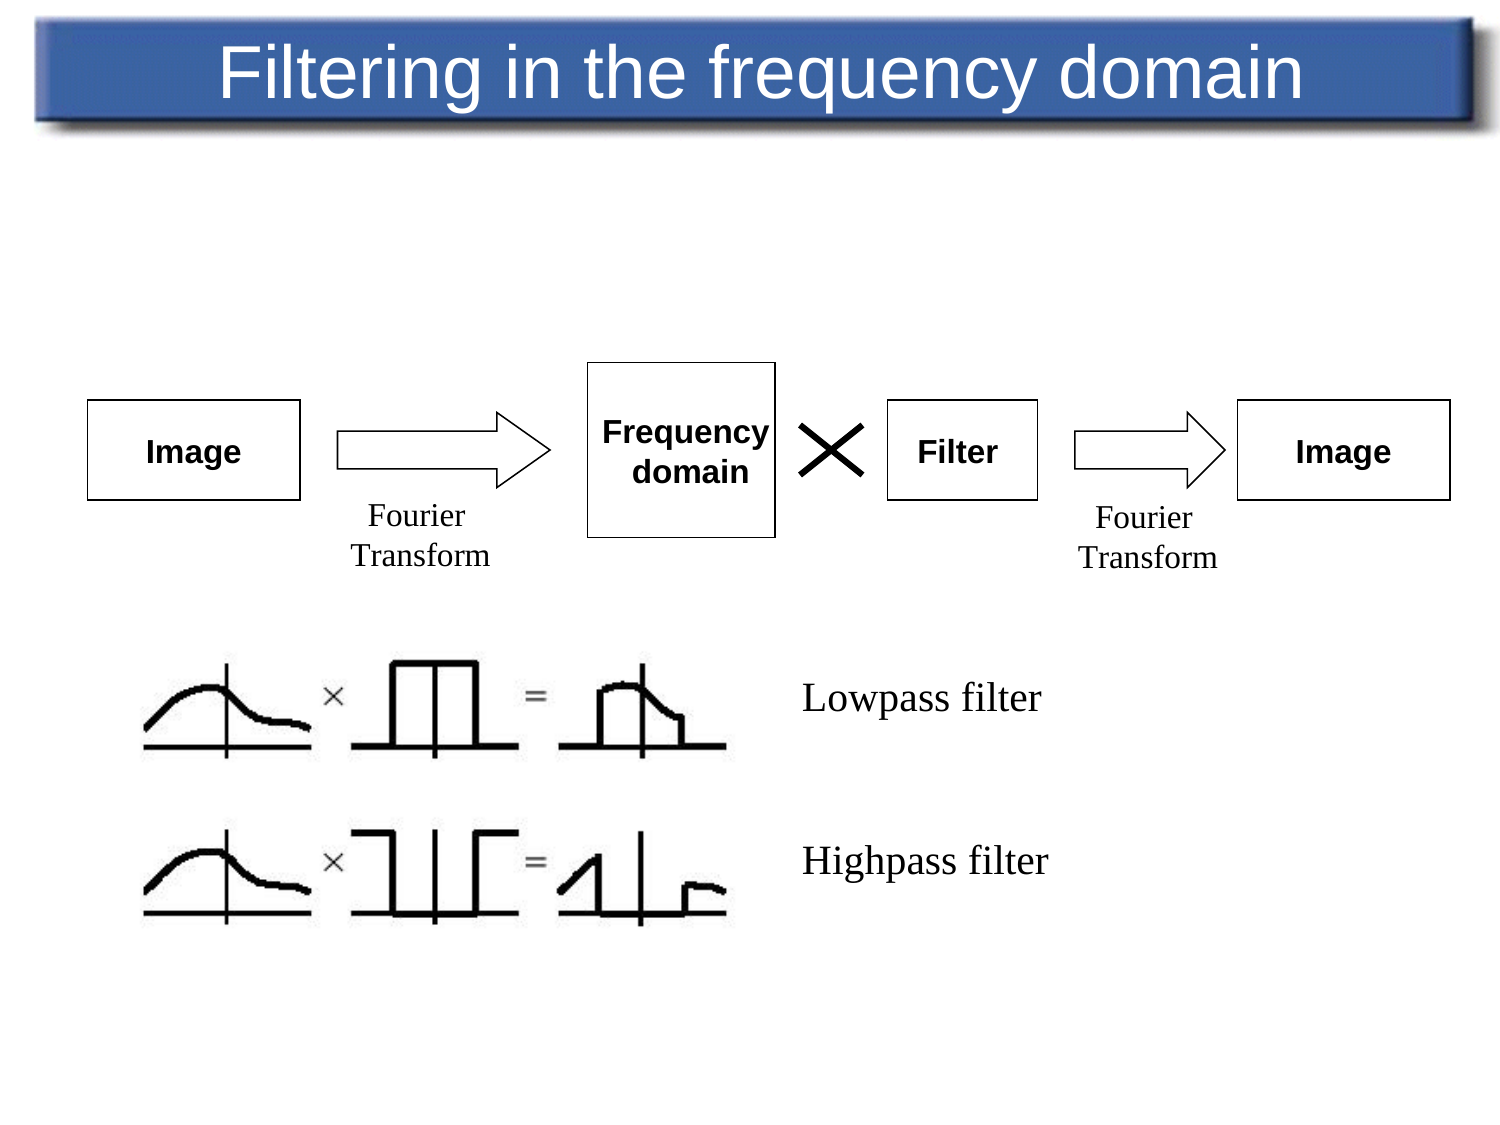

# Filtering in the frequency domain
Frequency
domain
Image
Filter
Image
Fourier
Transform
Fourier
Transform
Lowpass filter
Highpass filter